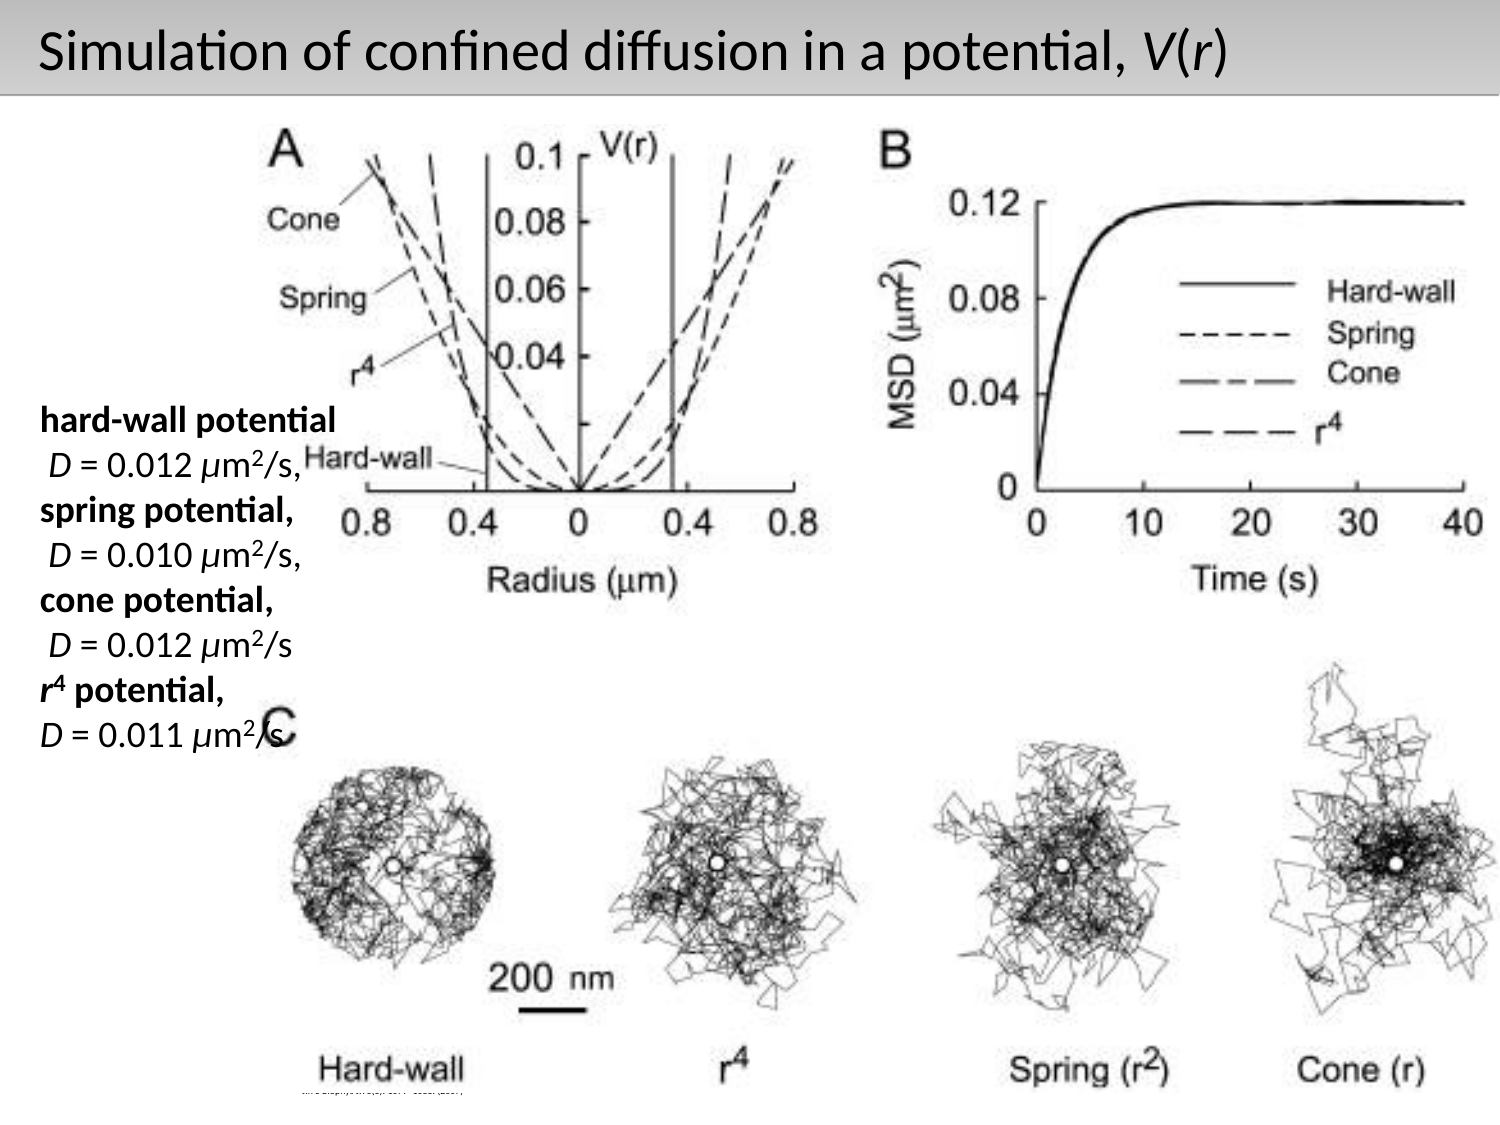

# Simulation of confined diffusion in a potential, V(r)
hard-wall potential
 D = 0.012 μm2/s,
spring potential,
 D = 0.010 μm2/s,
cone potential,
 D = 0.012 μm2/s
r4 potential,
D = 0.011 μm2/s
Jin S Biophys J.93(3): 1079–1088. (2007)